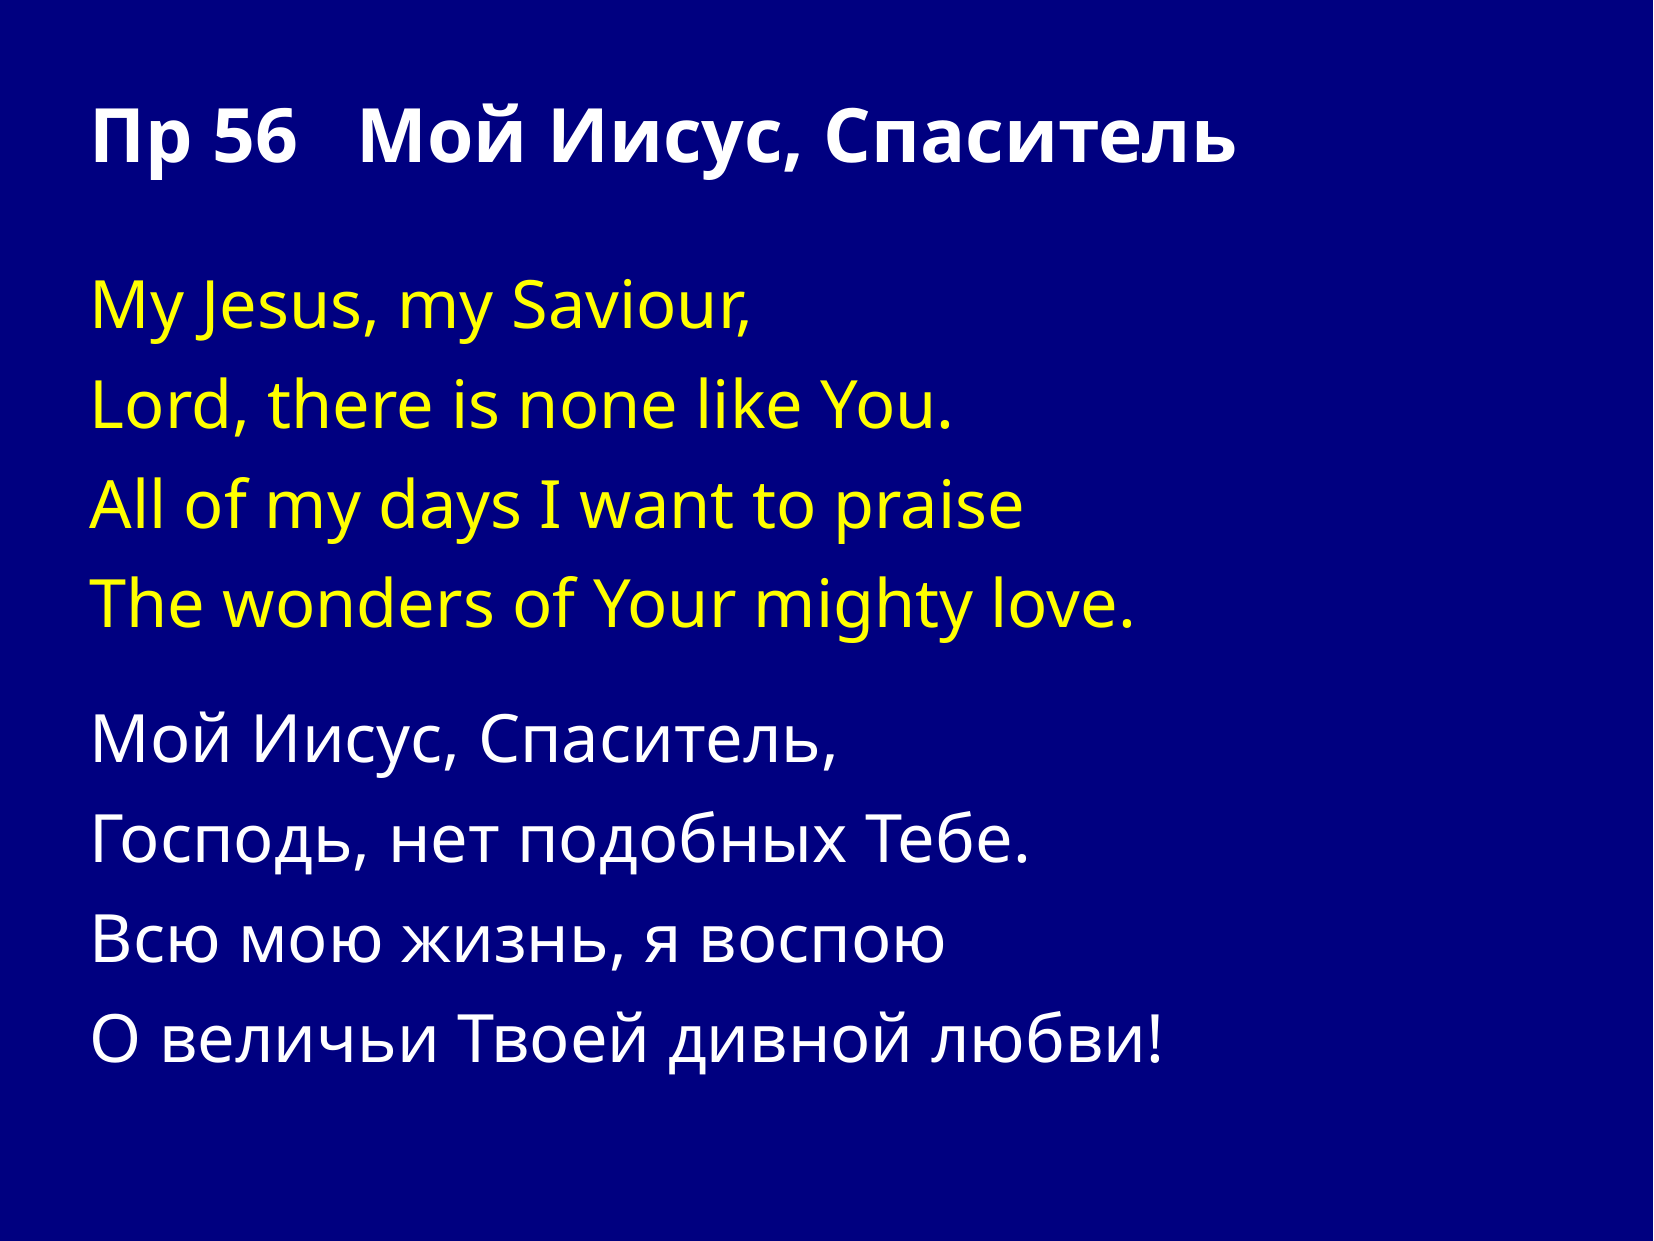

Пр 56 Мой Иисус, Спаситель
My Jesus, my Saviour,
Lord, there is none like You.
All of my days I want to praise
The wonders of Your mighty love.
Мой Иисус, Спаситель,
Господь, нет подобных Тебе.
Всю мою жизнь, я воспою
О величьи Твоей дивной любви!